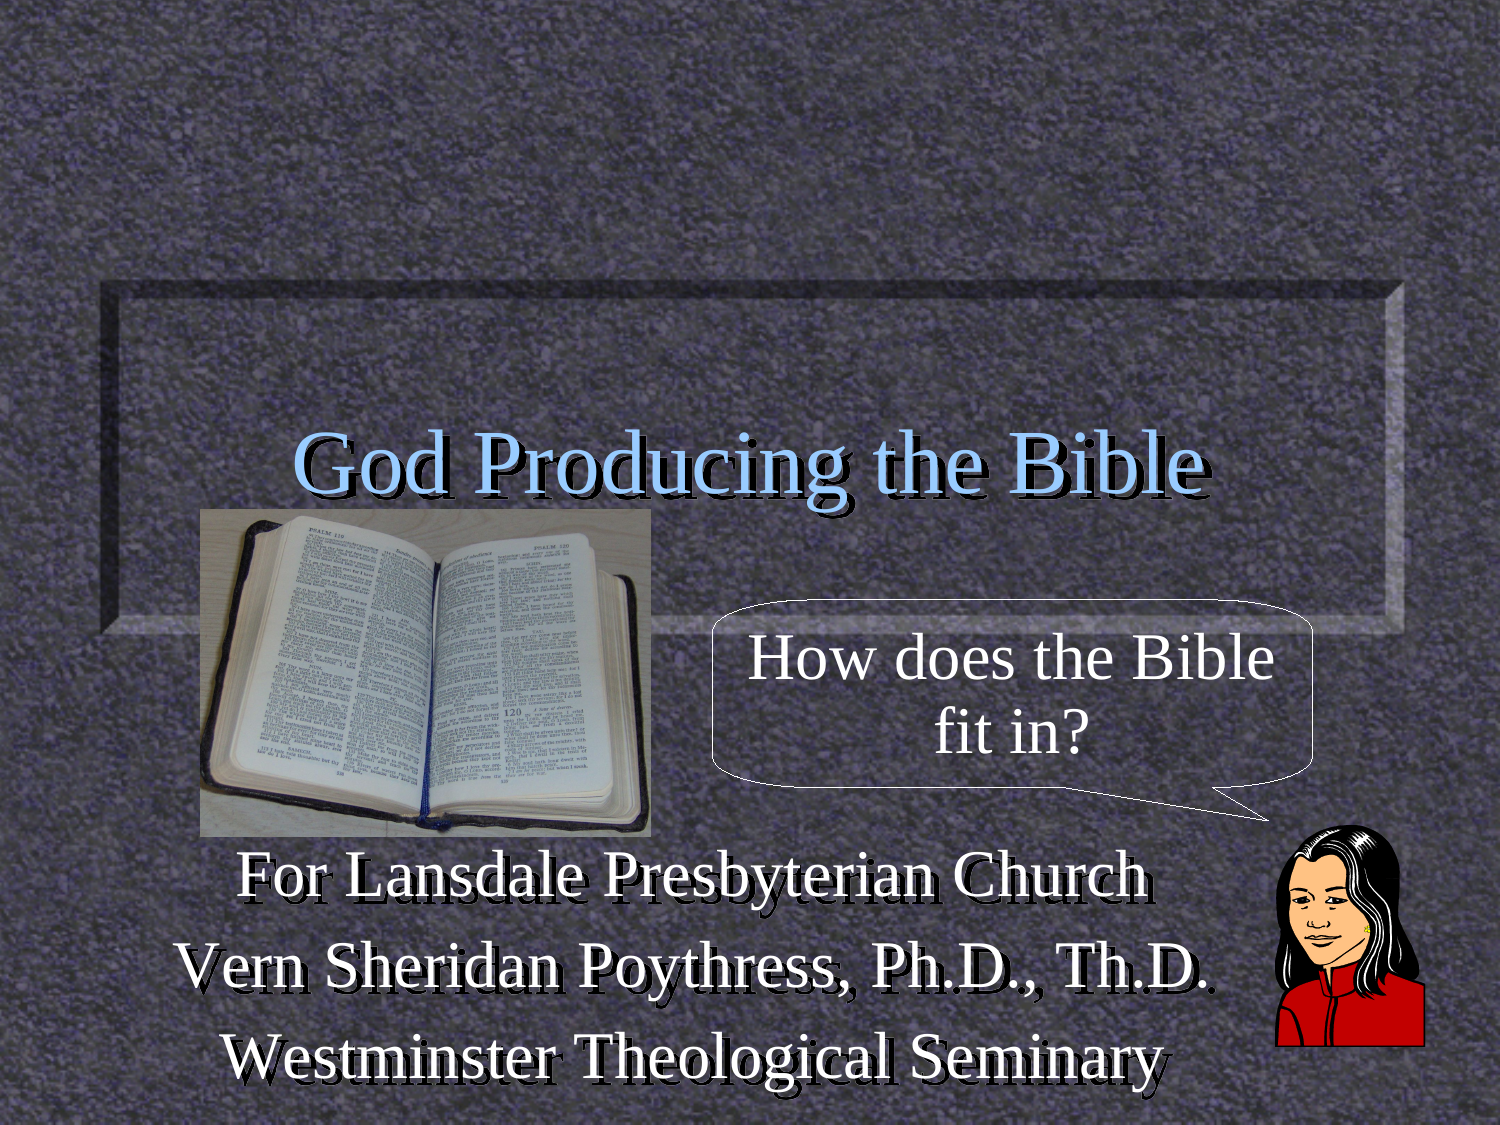

# God Producing the Bible
How does the Bible
fit in?
For Lansdale Presbyterian Church
Vern Sheridan Poythress, Ph.D., Th.D.
Westminster Theological Seminary